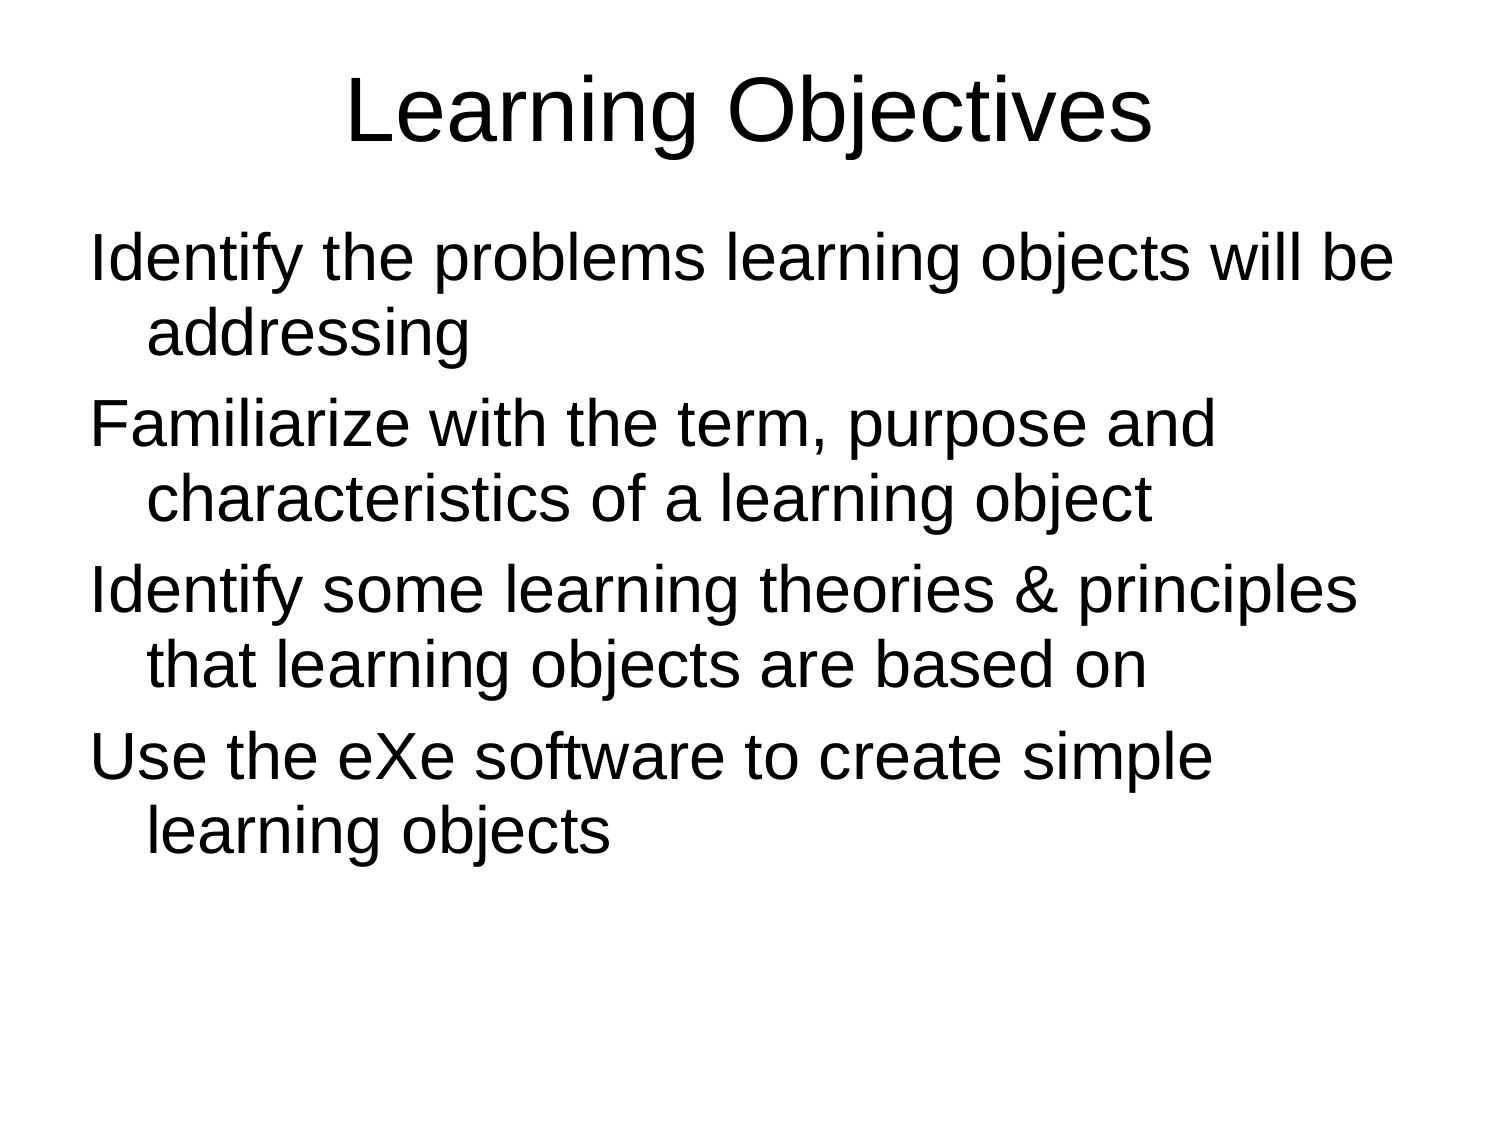

# Learning Objectives
Identify the problems learning objects will be addressing
Familiarize with the term, purpose and characteristics of a learning object
Identify some learning theories & principles that learning objects are based on
Use the eXe software to create simple learning objects